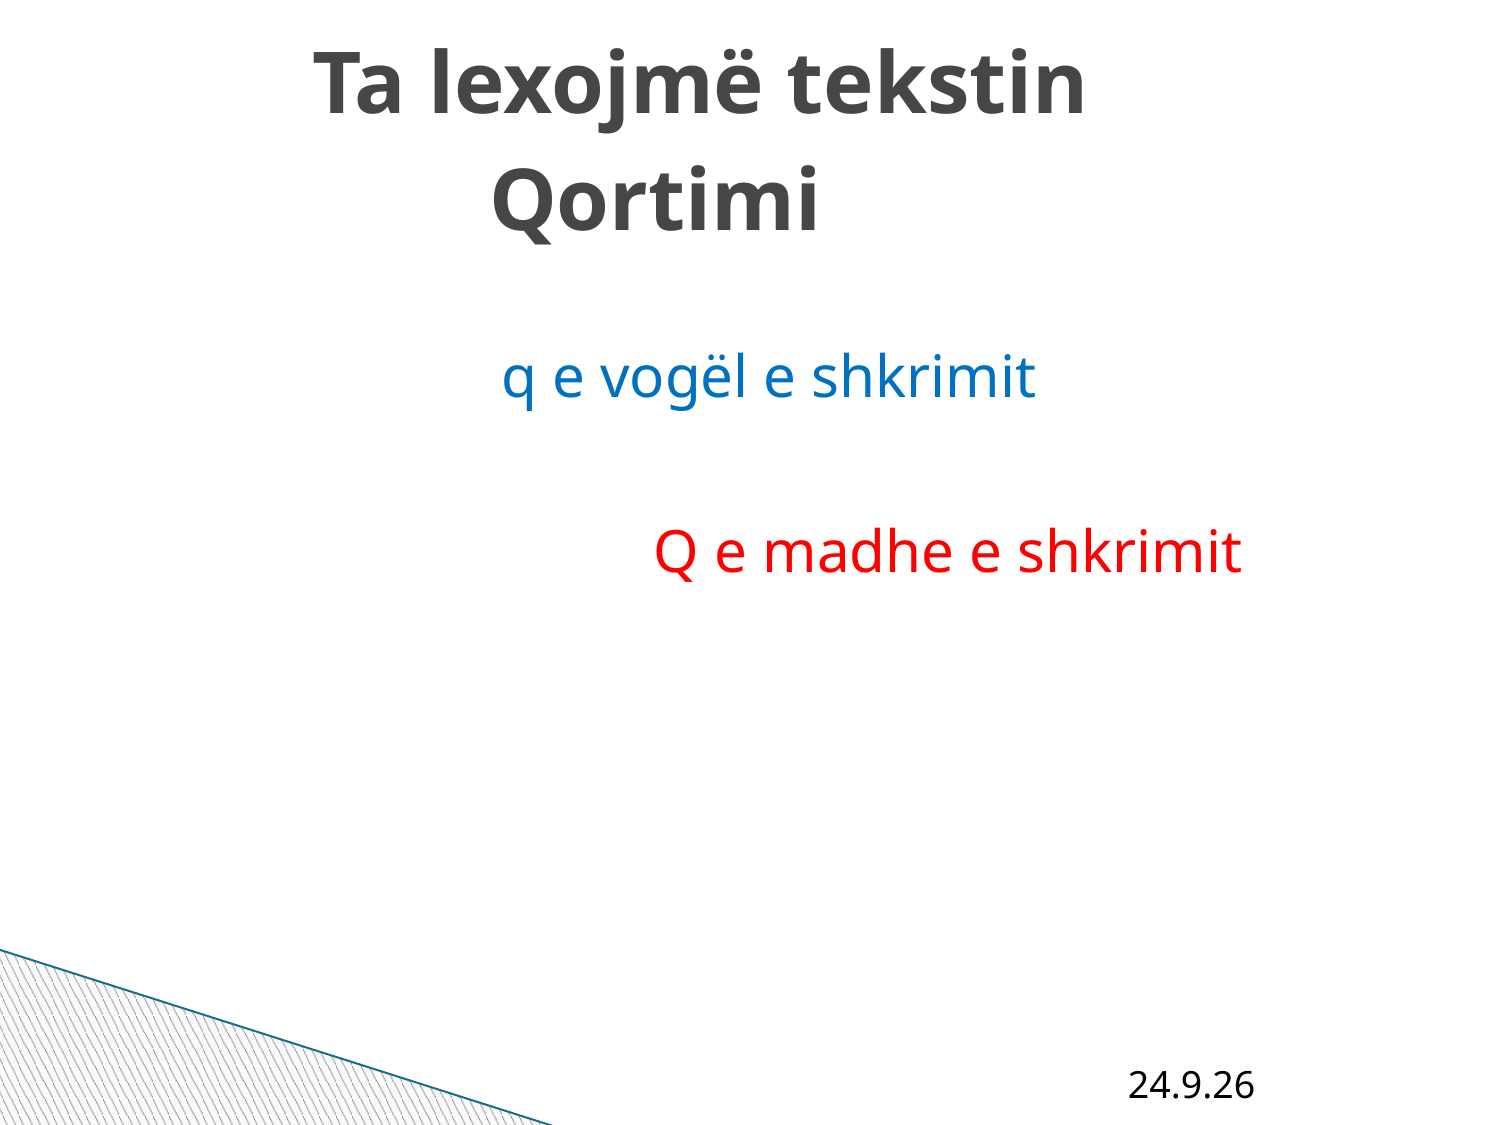

Ta lexojmë tekstin
 Qortimi
# q e vogël e shkrimit
 Q e madhe e shkrimit